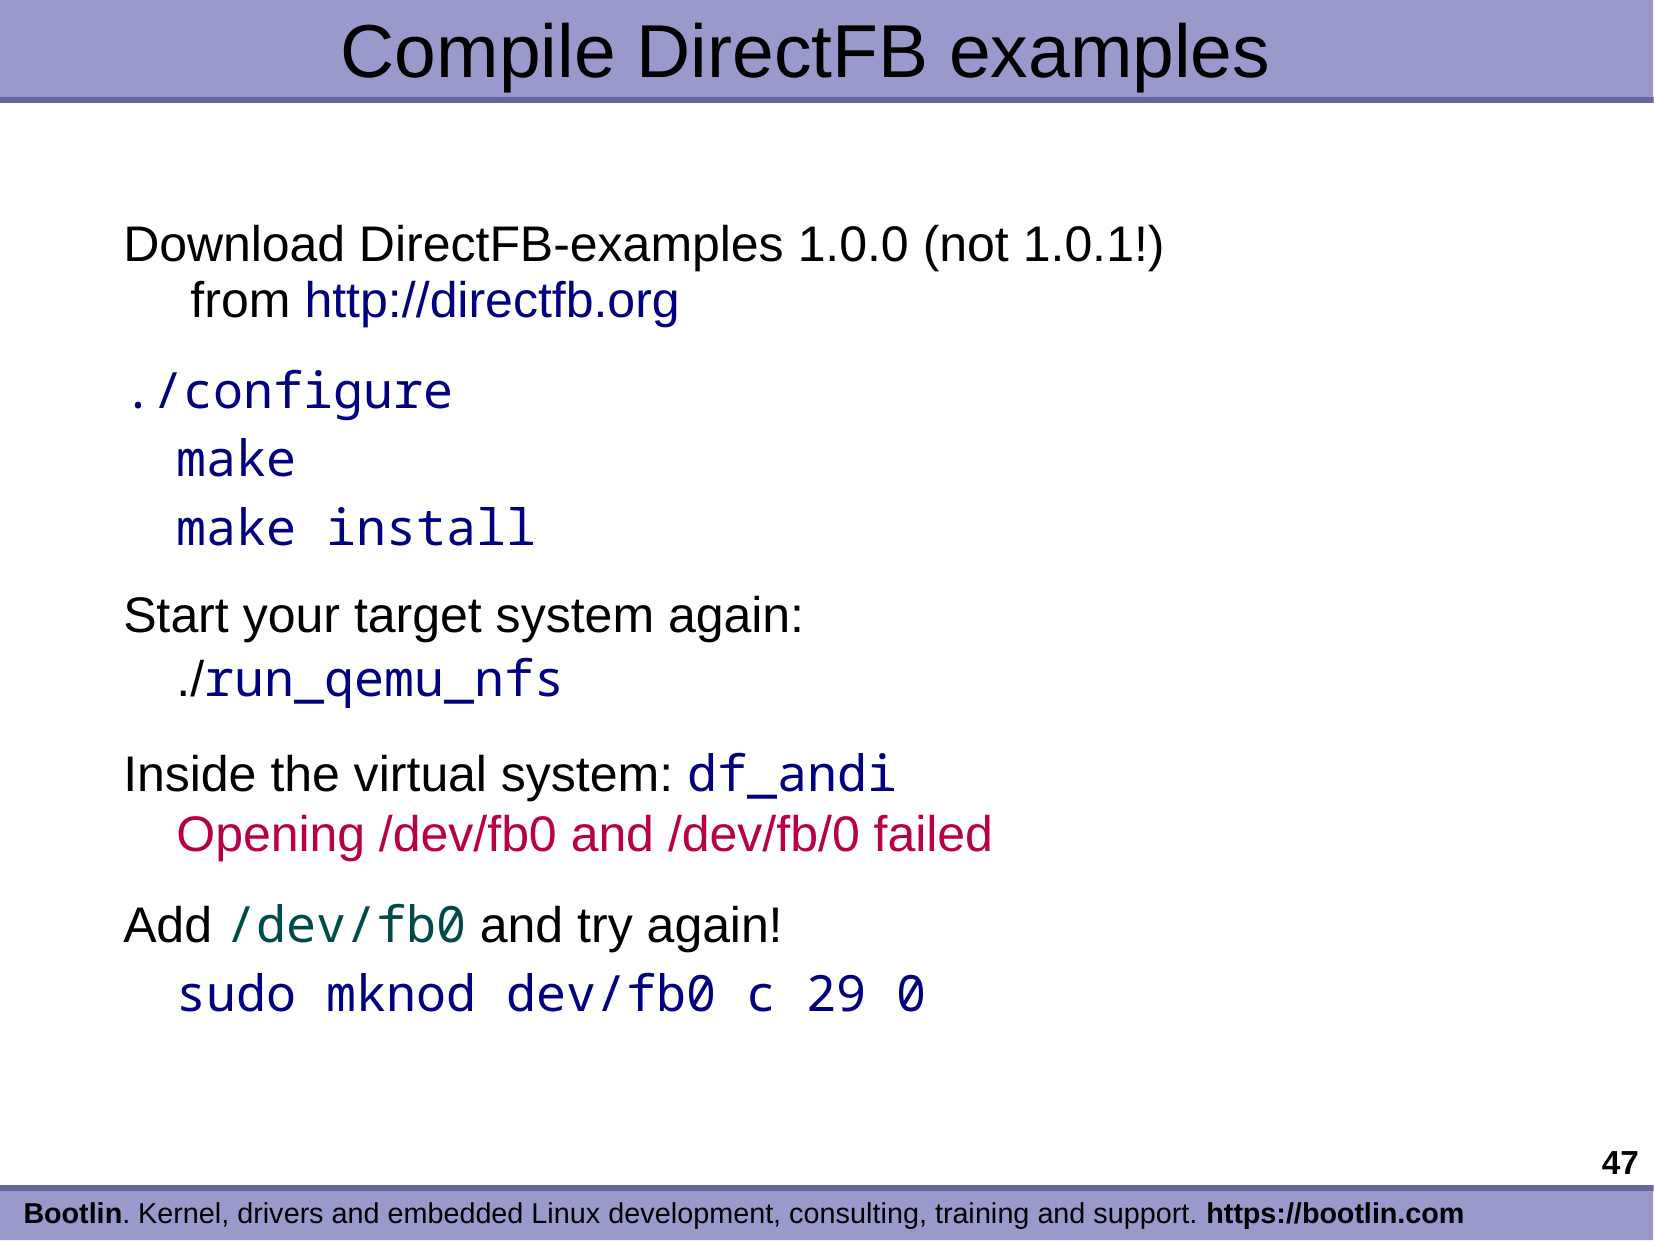

# Compile DirectFB examples
Download DirectFB-examples 1.0.0 (not 1.0.1!)
 from http://directfb.org
./configure
make
make install
Start your target system again:
./run_qemu_nfs
Inside the virtual system: df_andi
Opening /dev/fb0 and /dev/fb/0 failed
Add /dev/fb0 and try again!
sudo mknod dev/fb0 c 29 0